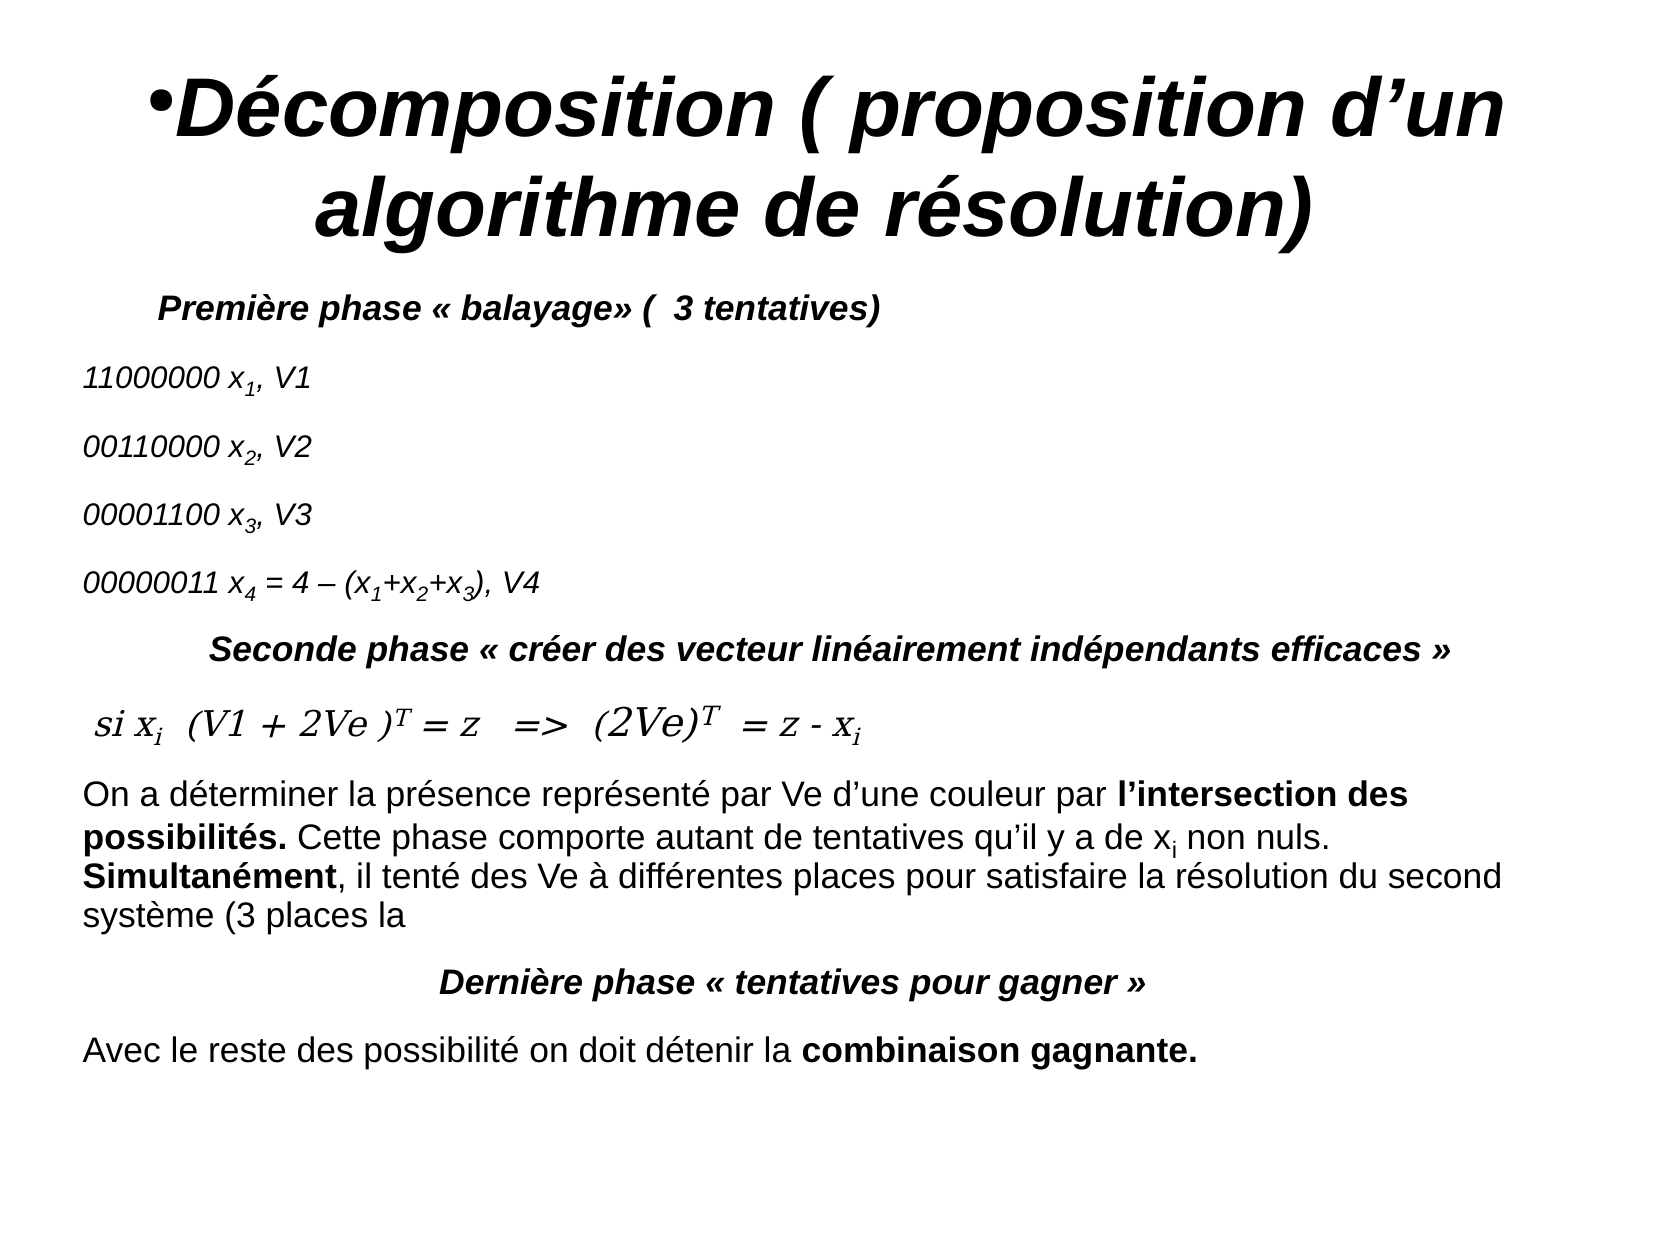

# Décomposition ( proposition d’un algorithme de résolution)
	Première phase « balayage» ( 3 tentatives)
11000000 x1, V1
00110000 x2, V2
00001100 x3, V3
00000011 x4 = 4 – (x1+x2+x3), V4
	Seconde phase « créer des vecteur linéairement indépendants efficaces »
 si xi (V1 + 2Ve )T = z => (2Ve)T = z - xi
On a déterminer la présence représenté par Ve d’une couleur par l’intersection des possibilités. Cette phase comporte autant de tentatives qu’il y a de xi non nuls. Simultanément, il tenté des Ve à différentes places pour satisfaire la résolution du second système (3 places la
Dernière phase « tentatives pour gagner »
Avec le reste des possibilité on doit détenir la combinaison gagnante.